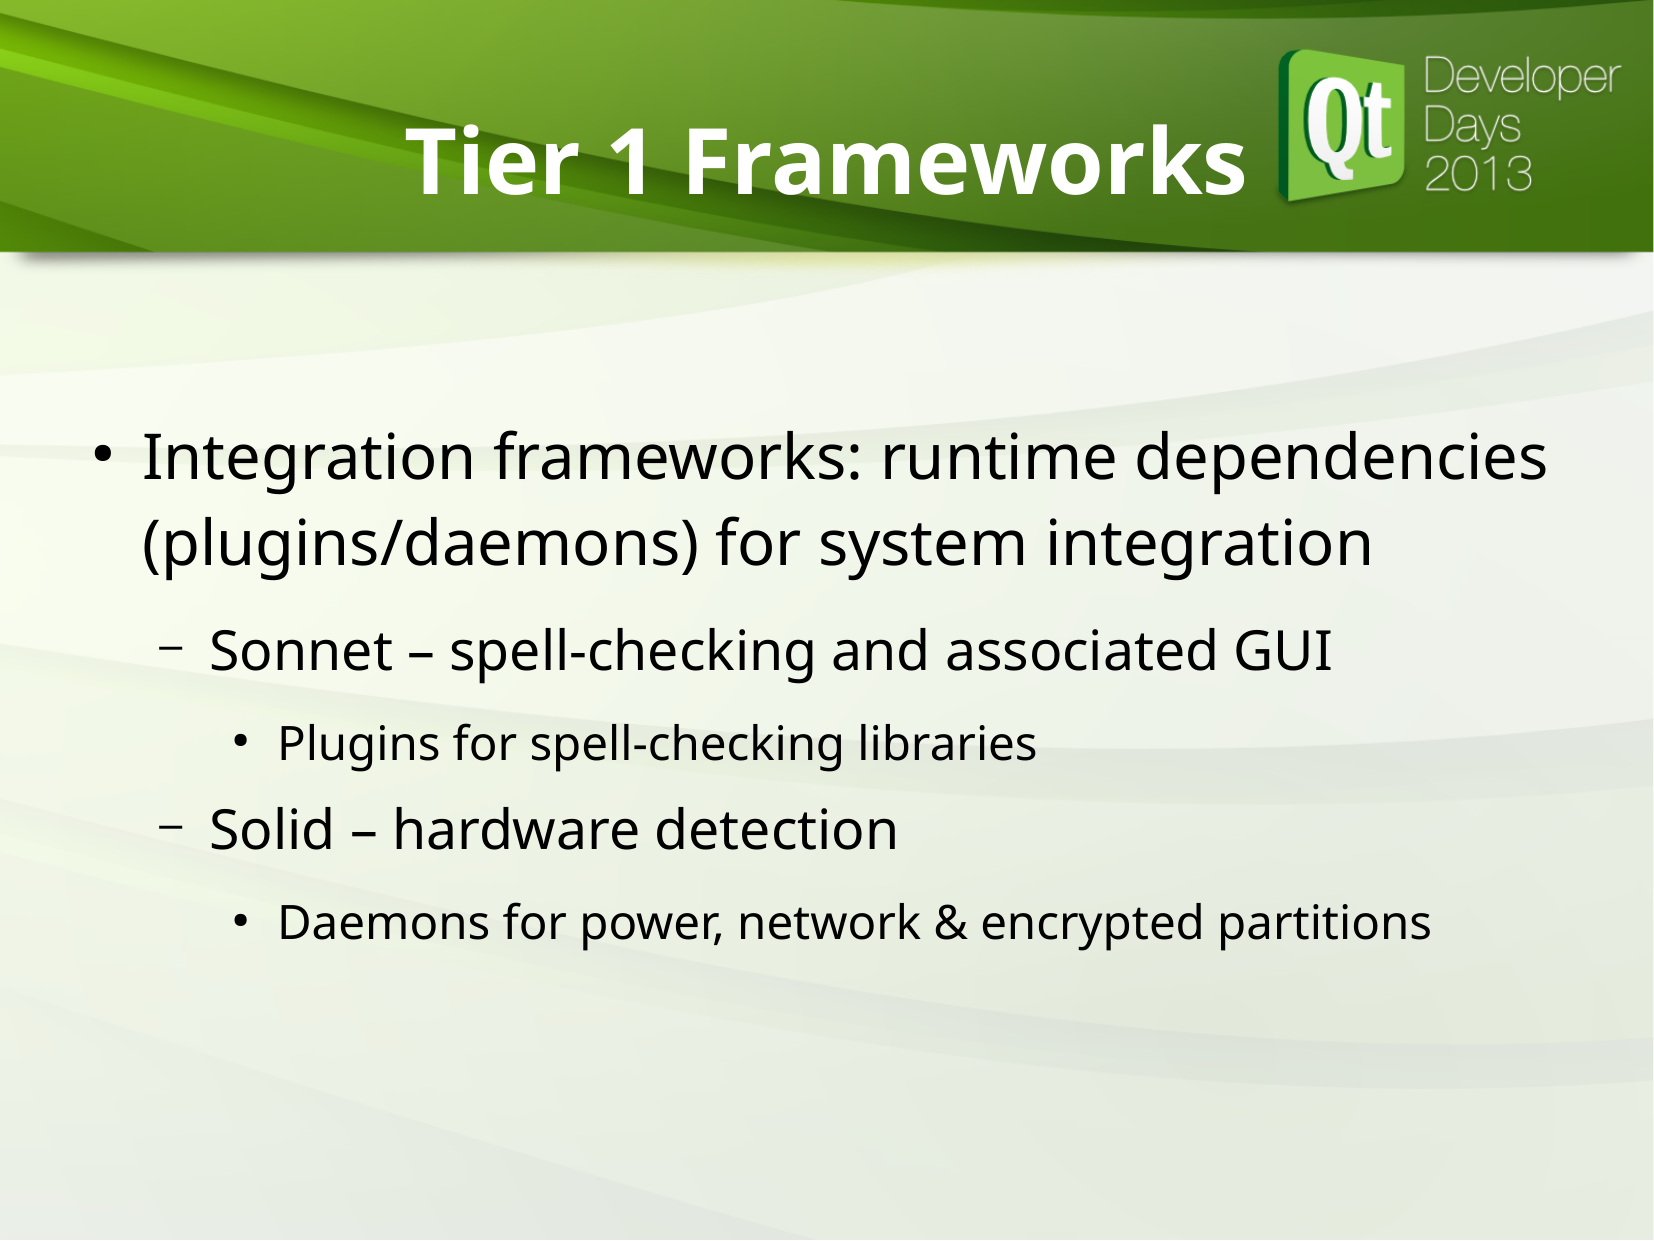

# Tier 1 Frameworks
Integration frameworks: runtime dependencies (plugins/daemons) for system integration
Sonnet – spell-checking and associated GUI
Plugins for spell-checking libraries
Solid – hardware detection
Daemons for power, network & encrypted partitions